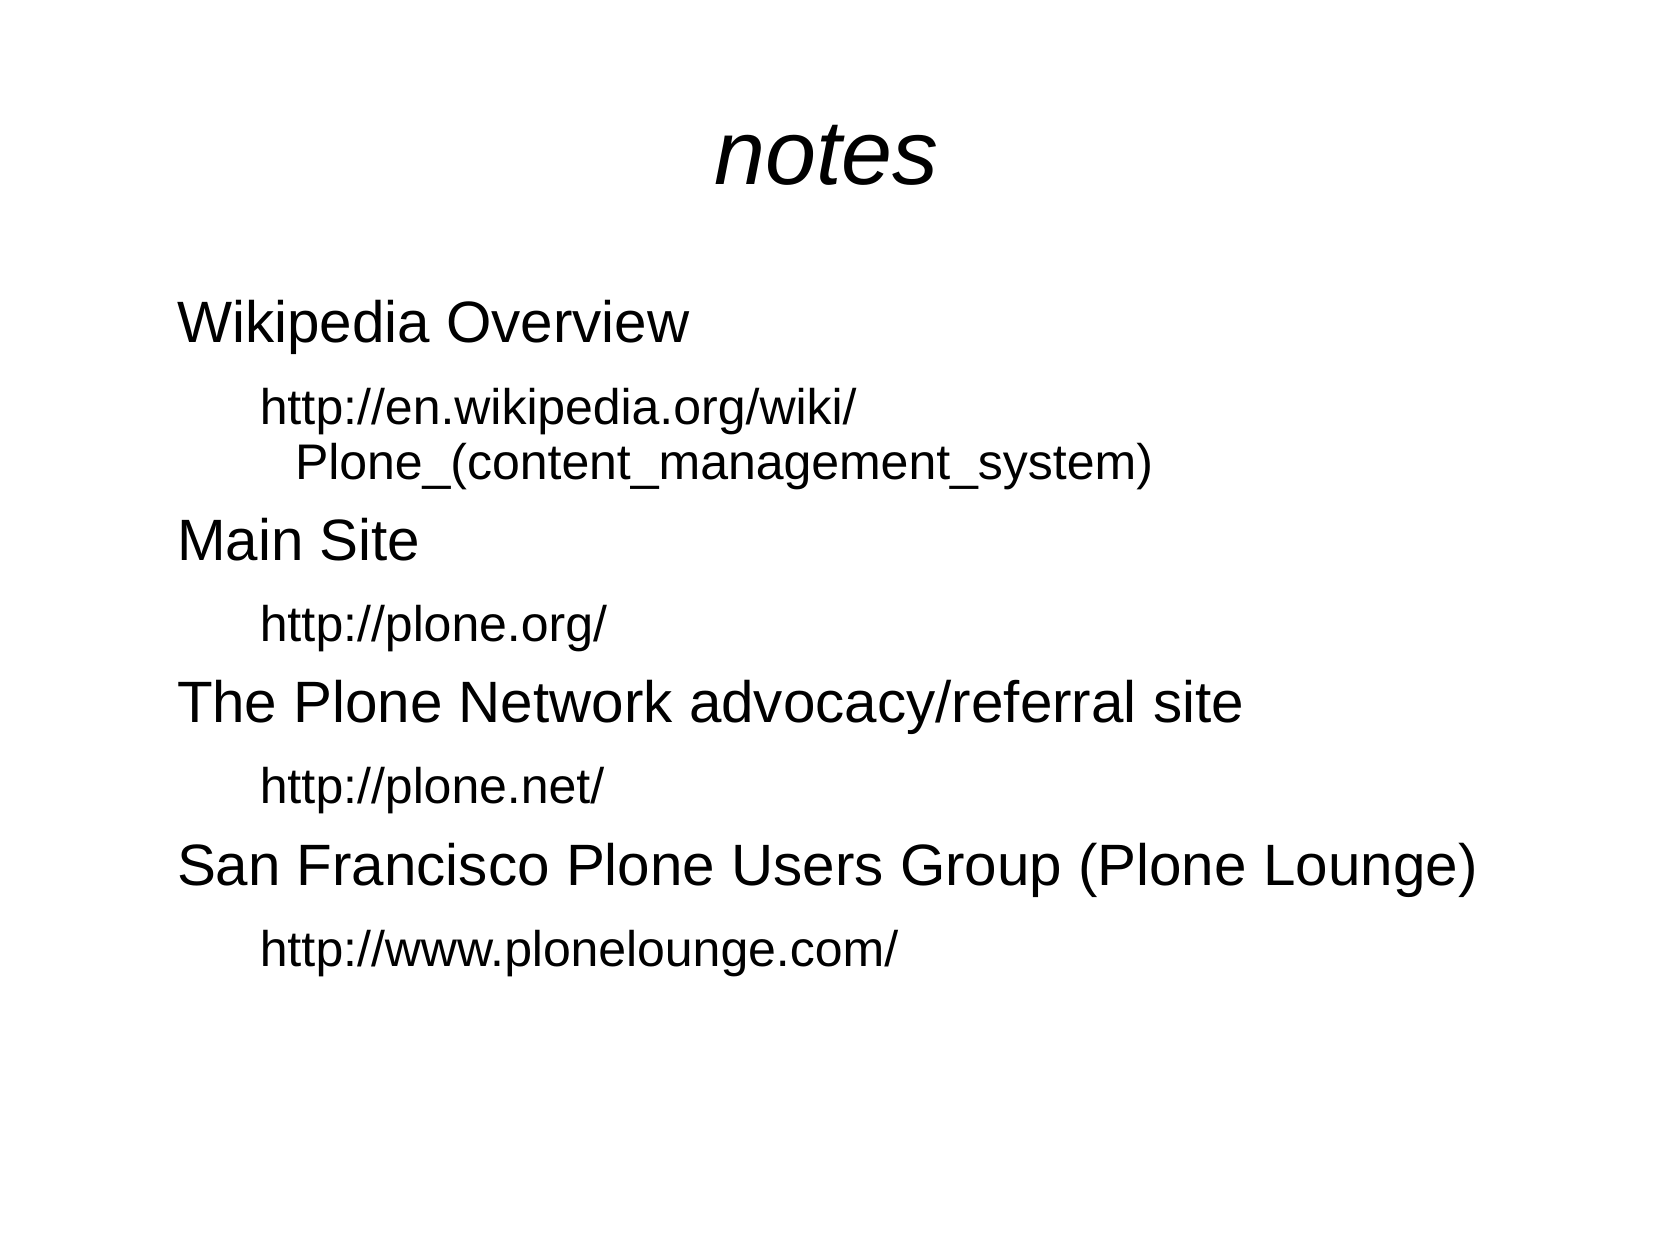

# notes
Wikipedia Overview
http://en.wikipedia.org/wiki/Plone_(content_management_system)
Main Site
http://plone.org/
The Plone Network advocacy/referral site
http://plone.net/
San Francisco Plone Users Group (Plone Lounge)
http://www.plonelounge.com/